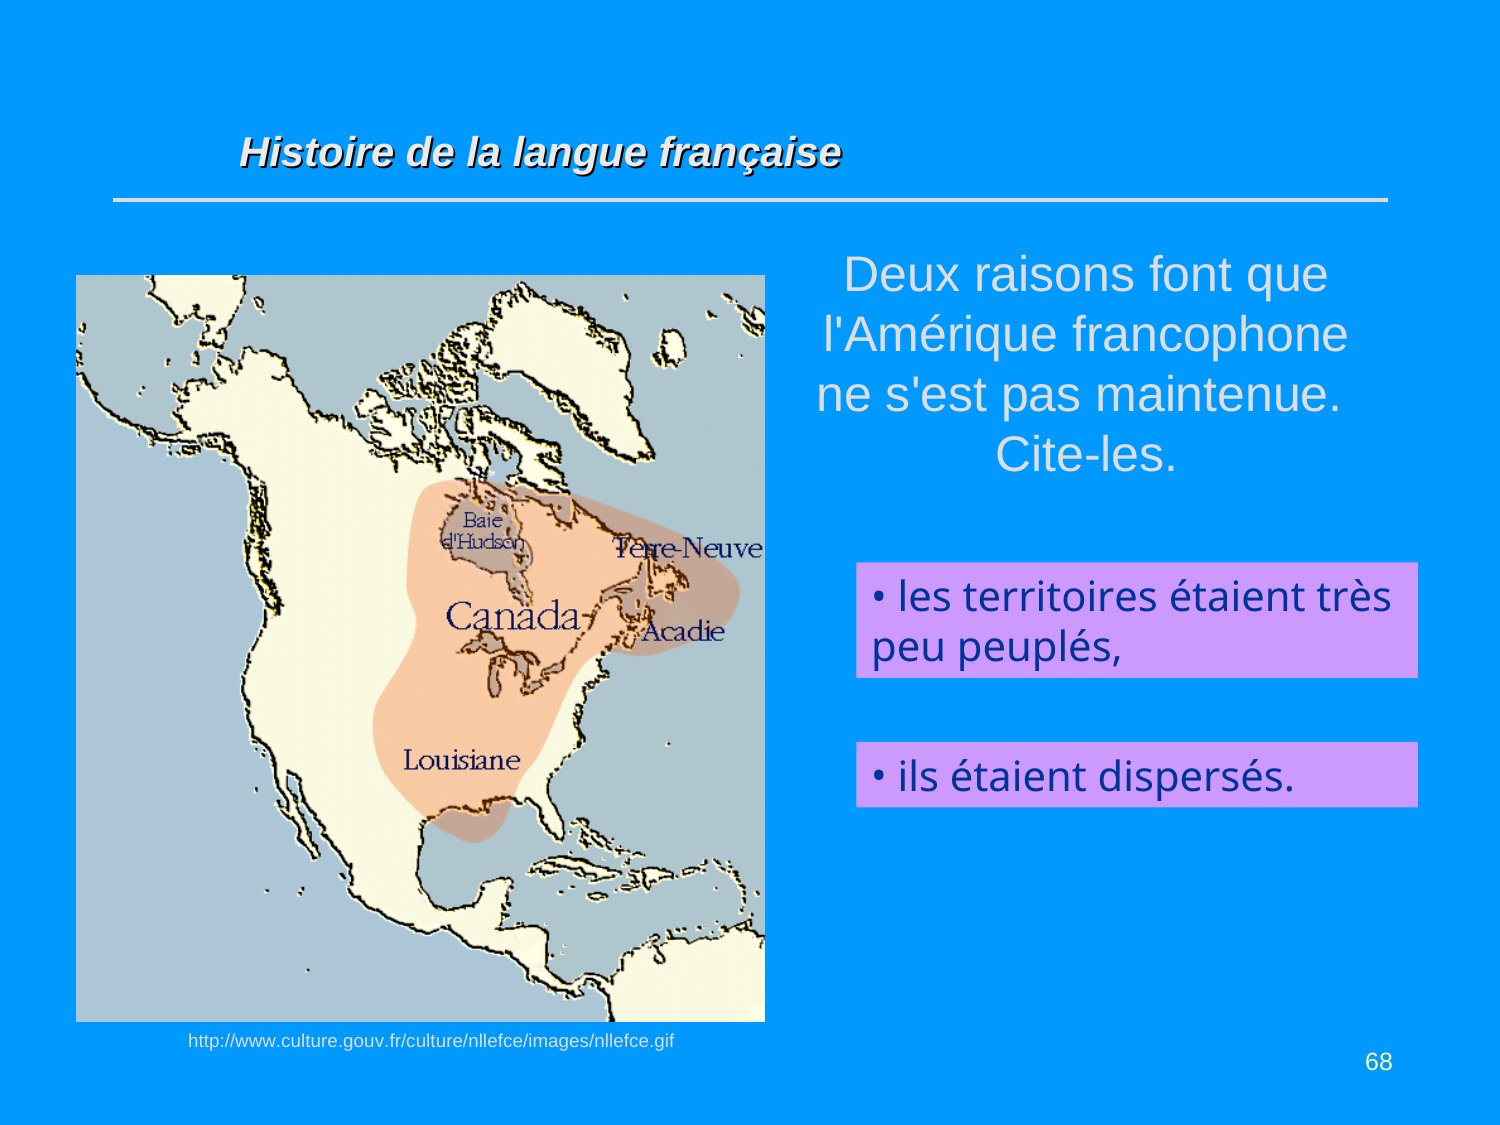

Histoire de la langue française
Deux raisons font que l'Amérique francophone ne s'est pas maintenue. Cite-les.
http://www.culture.gouv.fr/culture/nllefce/images/nllefce.gif
 les territoires étaient très peu peuplés,
 ils étaient dispersés.
68